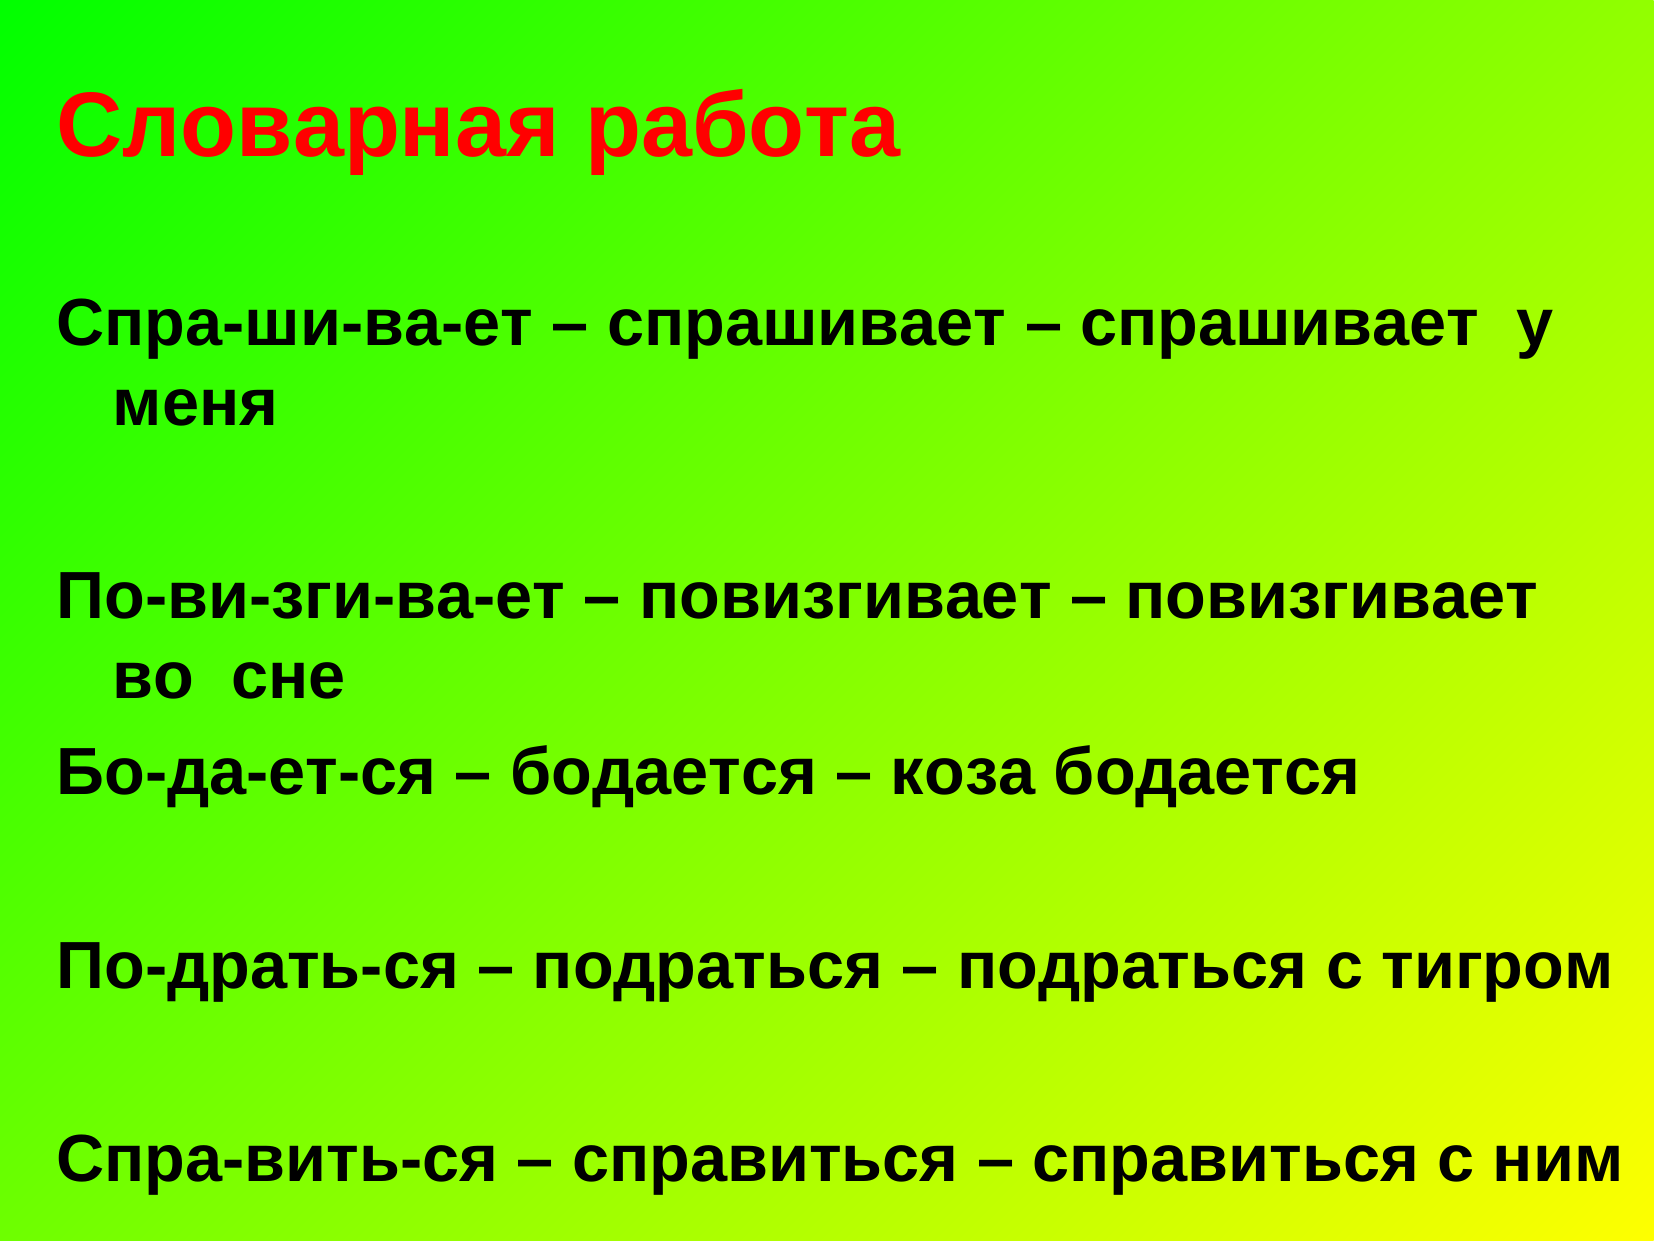

# Словарная работа
Спра-ши-ва-ет – спрашивает – спрашивает у меня
По-ви-зги-ва-ет – повизгивает – повизгивает во сне
Бо-да-ет-ся – бодается – коза бодается
По-драть-ся – подраться – подраться с тигром
Спра-вить-ся – справиться – справиться с ним